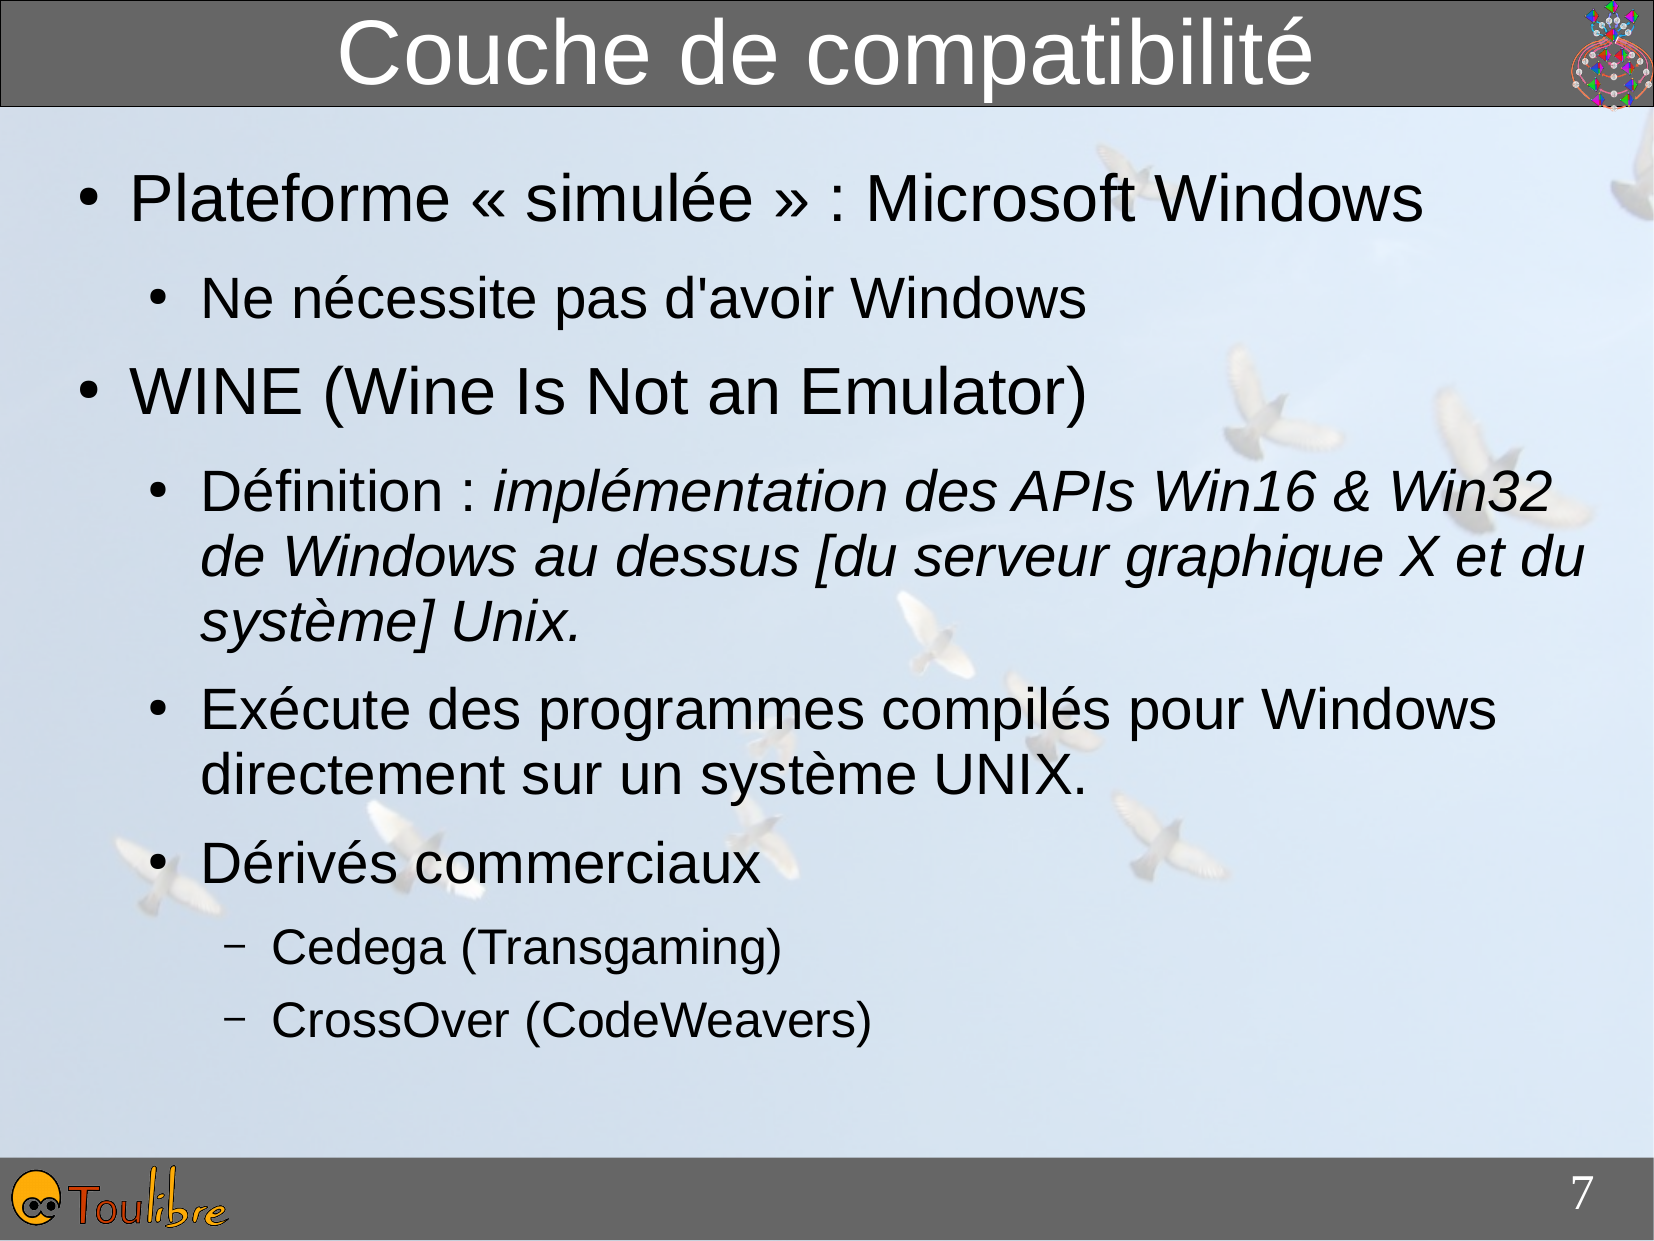

# Couche de compatibilité
Plateforme « simulée » : Microsoft Windows
Ne nécessite pas d'avoir Windows
WINE (Wine Is Not an Emulator)
Définition : implémentation des APIs Win16 & Win32 de Windows au dessus [du serveur graphique X et du système] Unix.
Exécute des programmes compilés pour Windows directement sur un système UNIX.
Dérivés commerciaux
Cedega (Transgaming)
CrossOver (CodeWeavers)
7